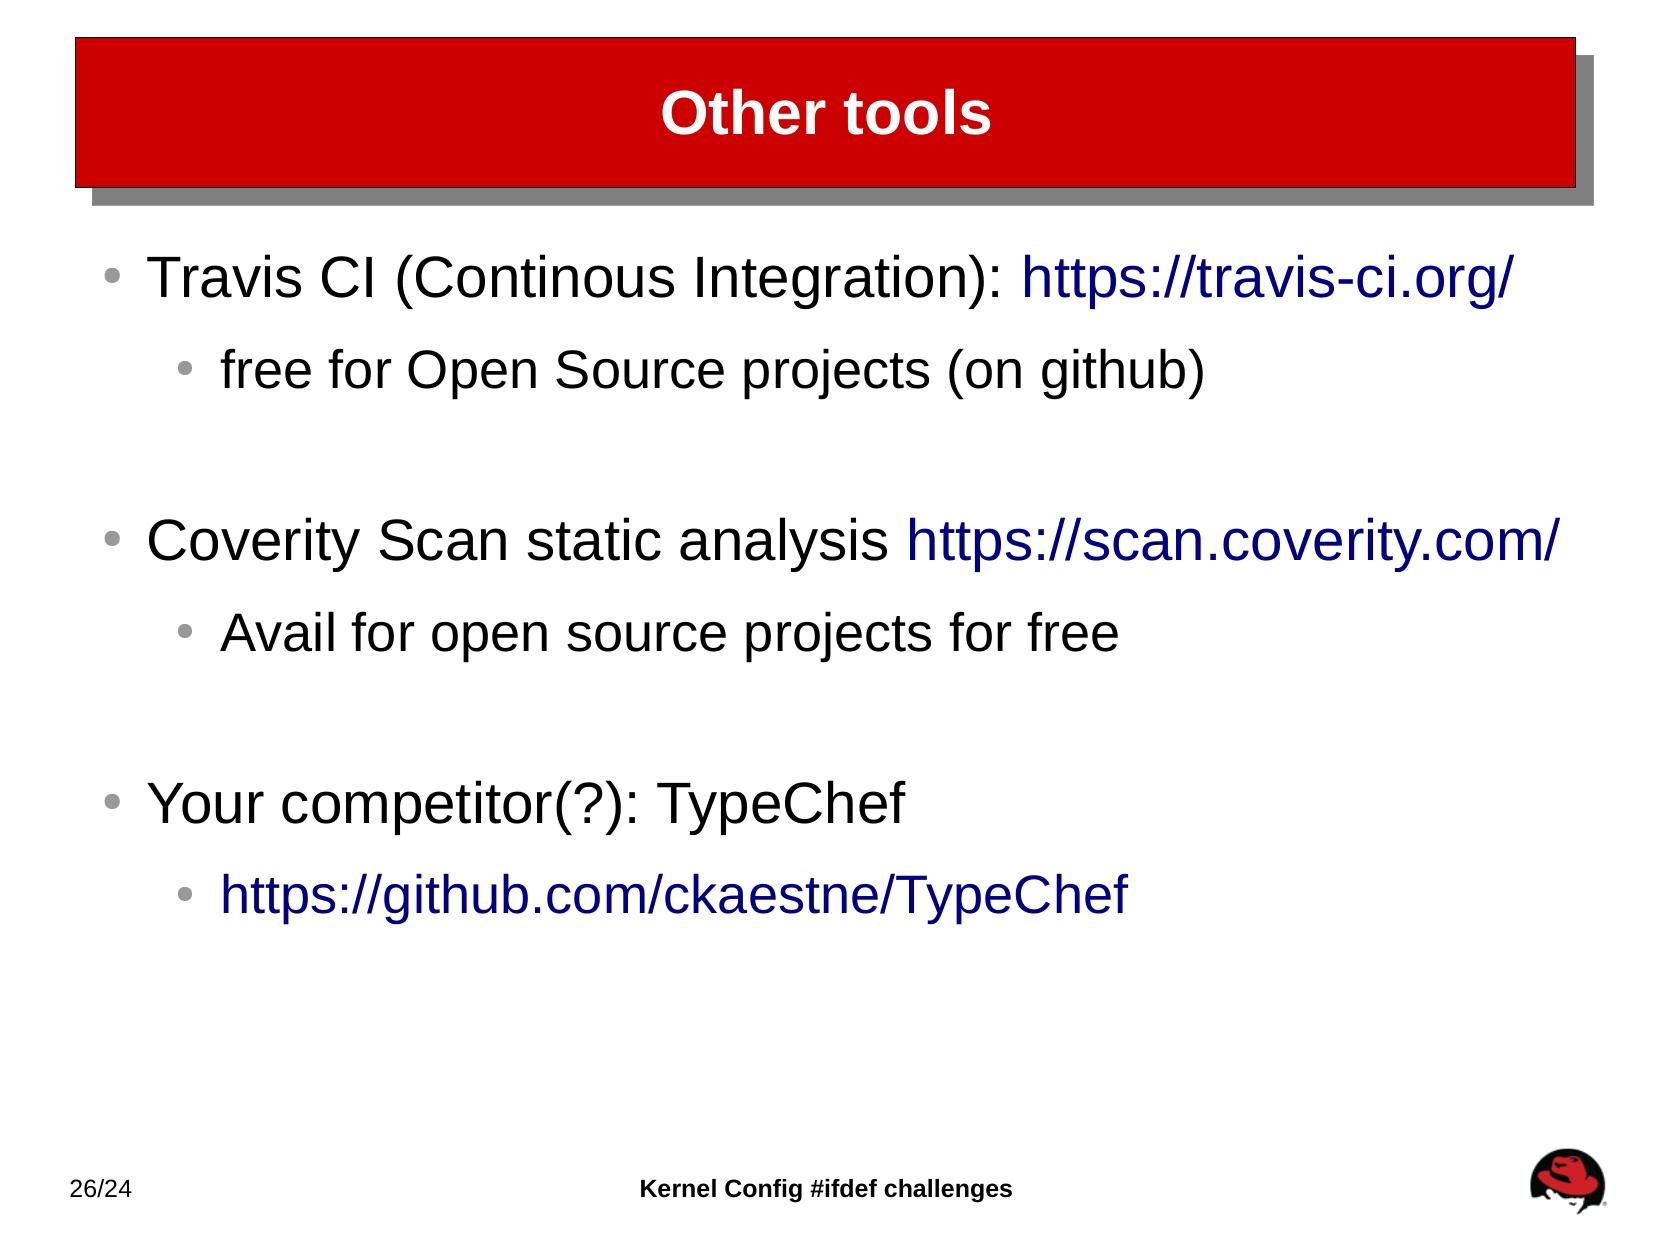

# Other tools
Travis CI (Continous Integration): https://travis-ci.org/
free for Open Source projects (on github)
Coverity Scan static analysis https://scan.coverity.com/
Avail for open source projects for free
Your competitor(?): TypeChef
https://github.com/ckaestne/TypeChef